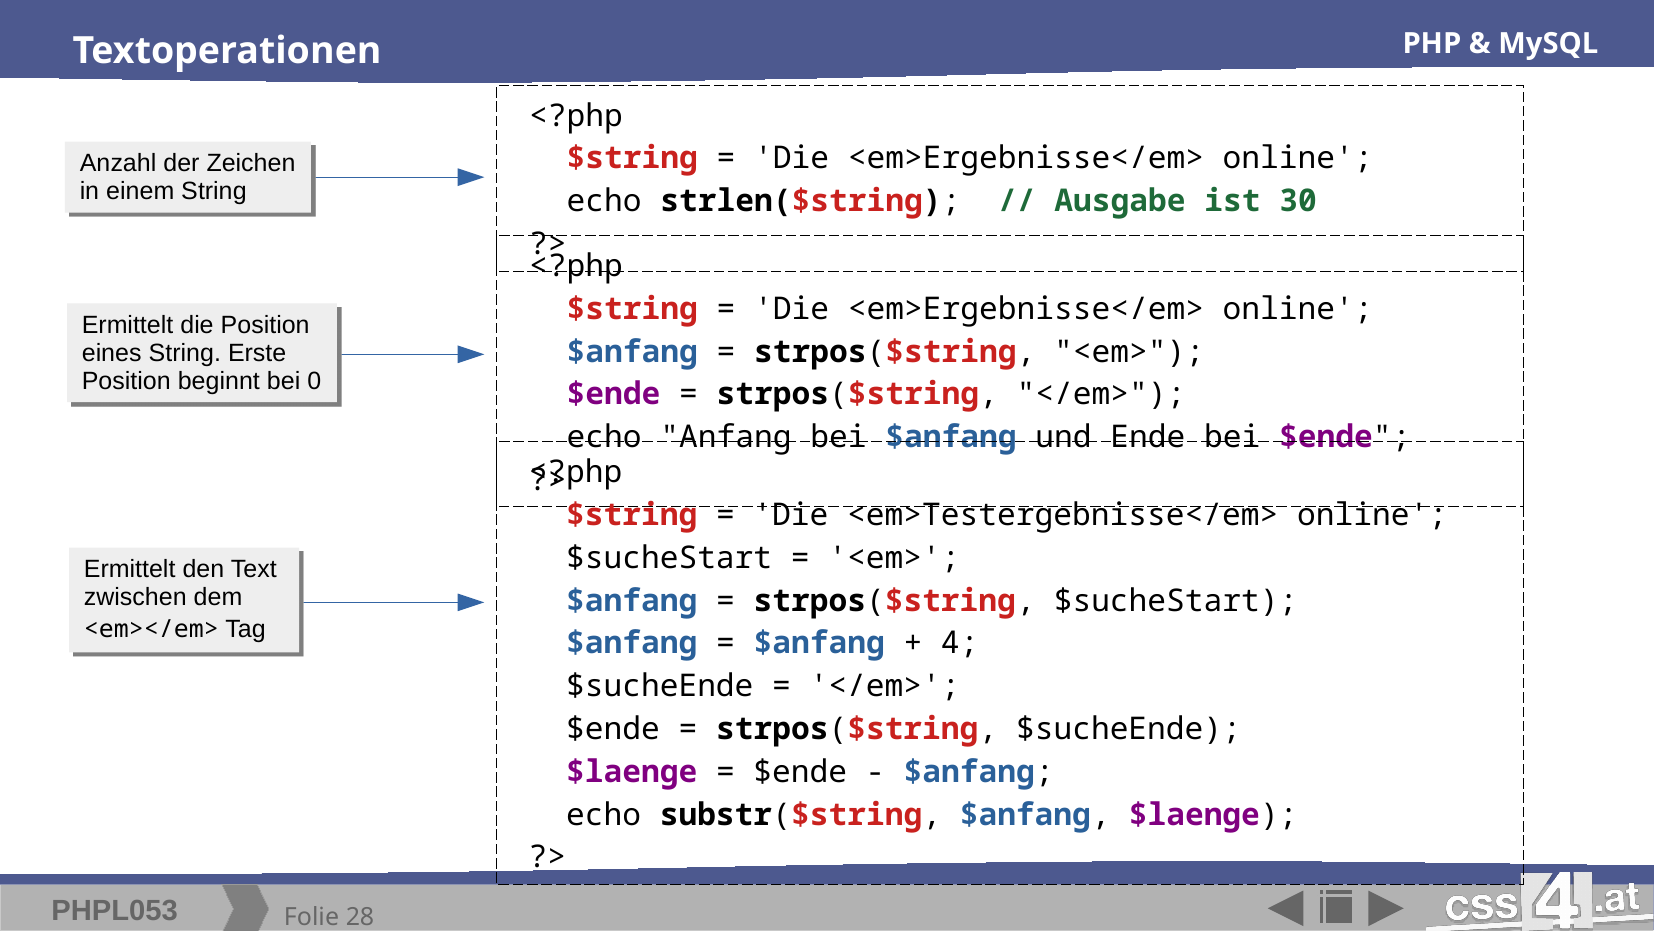

PHP & MySQL
Textoperationen
<?php
 $string = 'Die <em>Ergebnisse</em> online';
 echo strlen($string); // Ausgabe ist 30
?>
Anzahl der Zeichen
in einem String
<?php
 $string = 'Die <em>Ergebnisse</em> online';
 $anfang = strpos($string, "<em>");
 $ende = strpos($string, "</em>");
 echo "Anfang bei $anfang und Ende bei $ende";
?>
Ermittelt die Position
eines String. Erste
Position beginnt bei 0
<?php
 $string = 'Die <em>Testergebnisse</em> online';
 $sucheStart = '<em>';
 $anfang = strpos($string, $sucheStart);
 $anfang = $anfang + 4;
 $sucheEnde = '</em>';
 $ende = strpos($string, $sucheEnde);
 $laenge = $ende - $anfang;
 echo substr($string, $anfang, $laenge);
?>
Ermittelt den Text
zwischen dem
<em></em> Tag
PHPL053
Folie